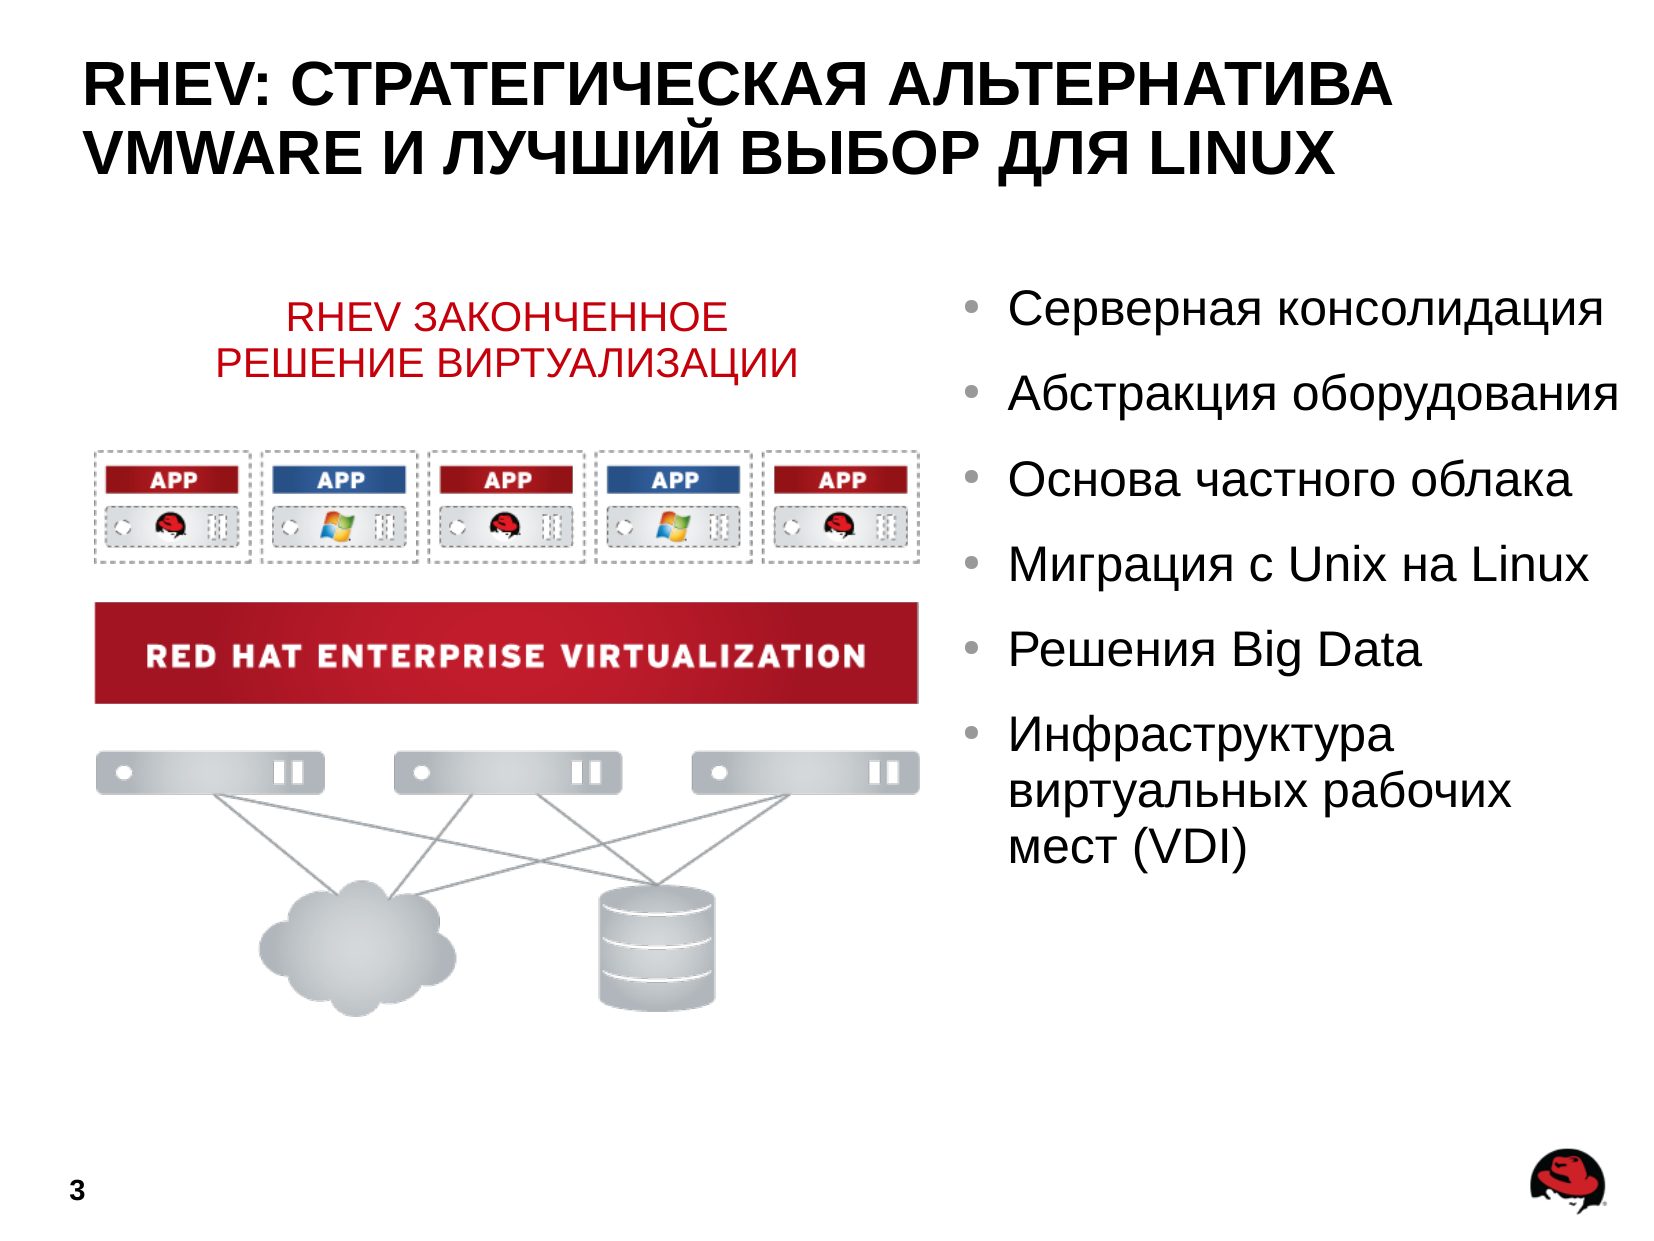

RHEV: СТРАТЕГИЧЕСКАЯ АЛЬТЕРНАТИВА VMWARE И ЛУЧШИЙ ВЫБОР ДЛЯ LINUX
# Серверная консолидация
Абстракция оборудования
Основа частного облака
Миграция с Unix на Linux
Решения Big Data
Инфраструктура виртуальных рабочих мест (VDI)
RHEV ЗАКОНЧЕННОЕ
РЕШЕНИЕ ВИРТУАЛИЗАЦИИ